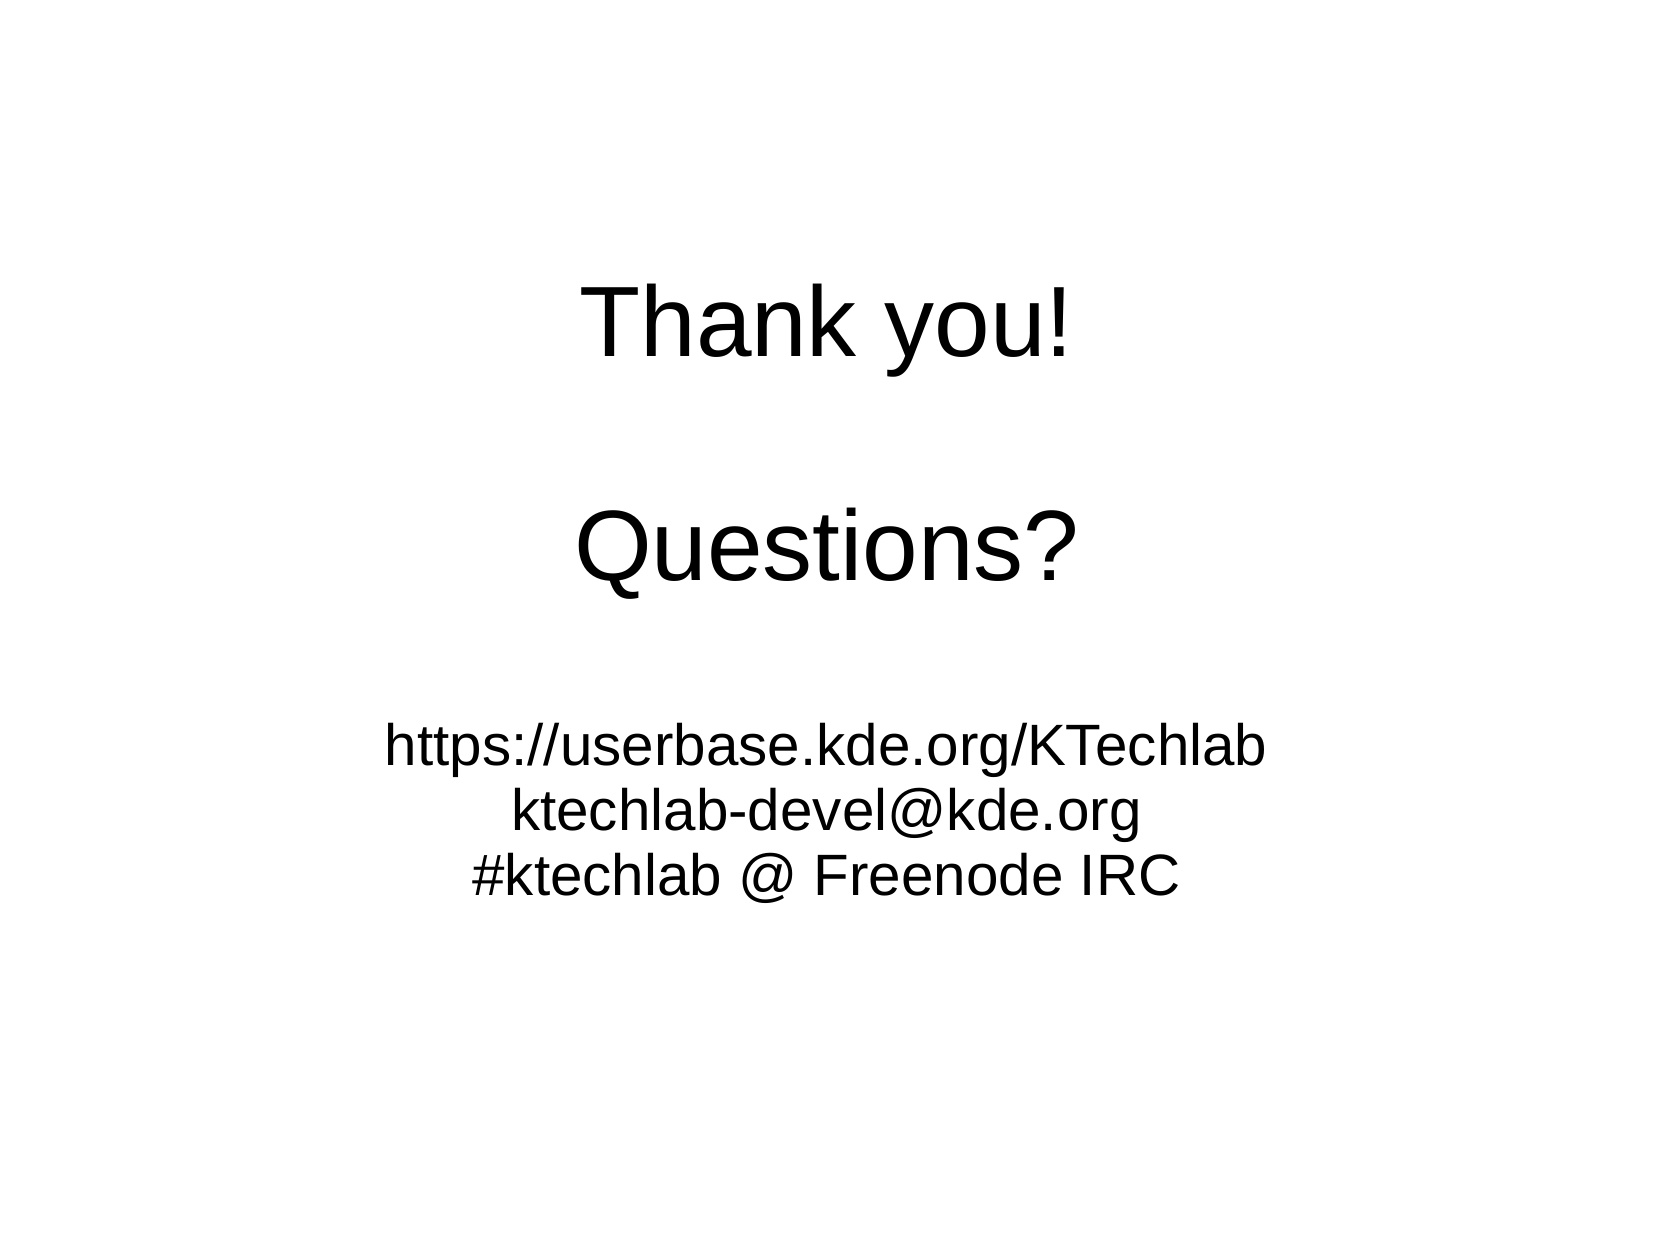

# Thank you!
Questions?
https://userbase.kde.org/KTechlab
ktechlab-devel@kde.org
#ktechlab @ Freenode IRC